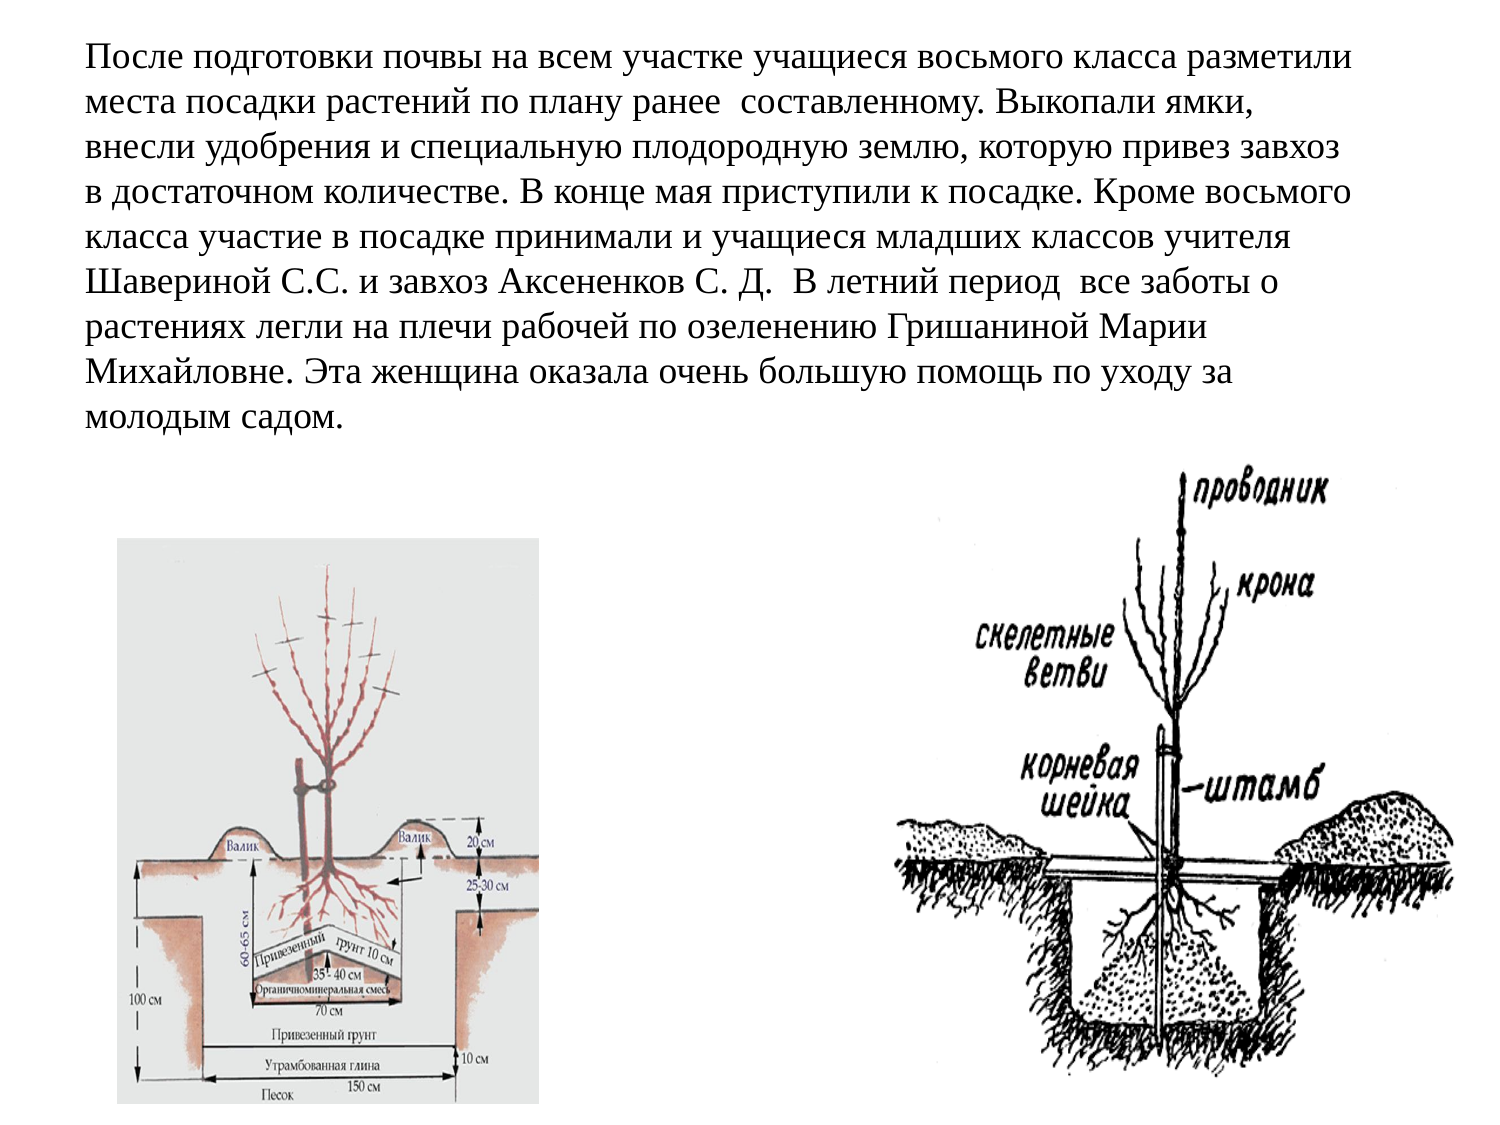

После подготовки почвы на всем участке учащиеся восьмого класса разметили места посадки растений по плану ранее составленному. Выкопали ямки, внесли удобрения и специальную плодородную землю, которую привез завхоз в достаточном количестве. В конце мая приступили к посадке. Кроме восьмого класса участие в посадке принимали и учащиеся младших классов учителя Шавериной С.С. и завхоз Аксененков С. Д. В летний период все заботы о растениях легли на плечи рабочей по озеленению Гришаниной Марии Михайловне. Эта женщина оказала очень большую помощь по уходу за молодым садом.